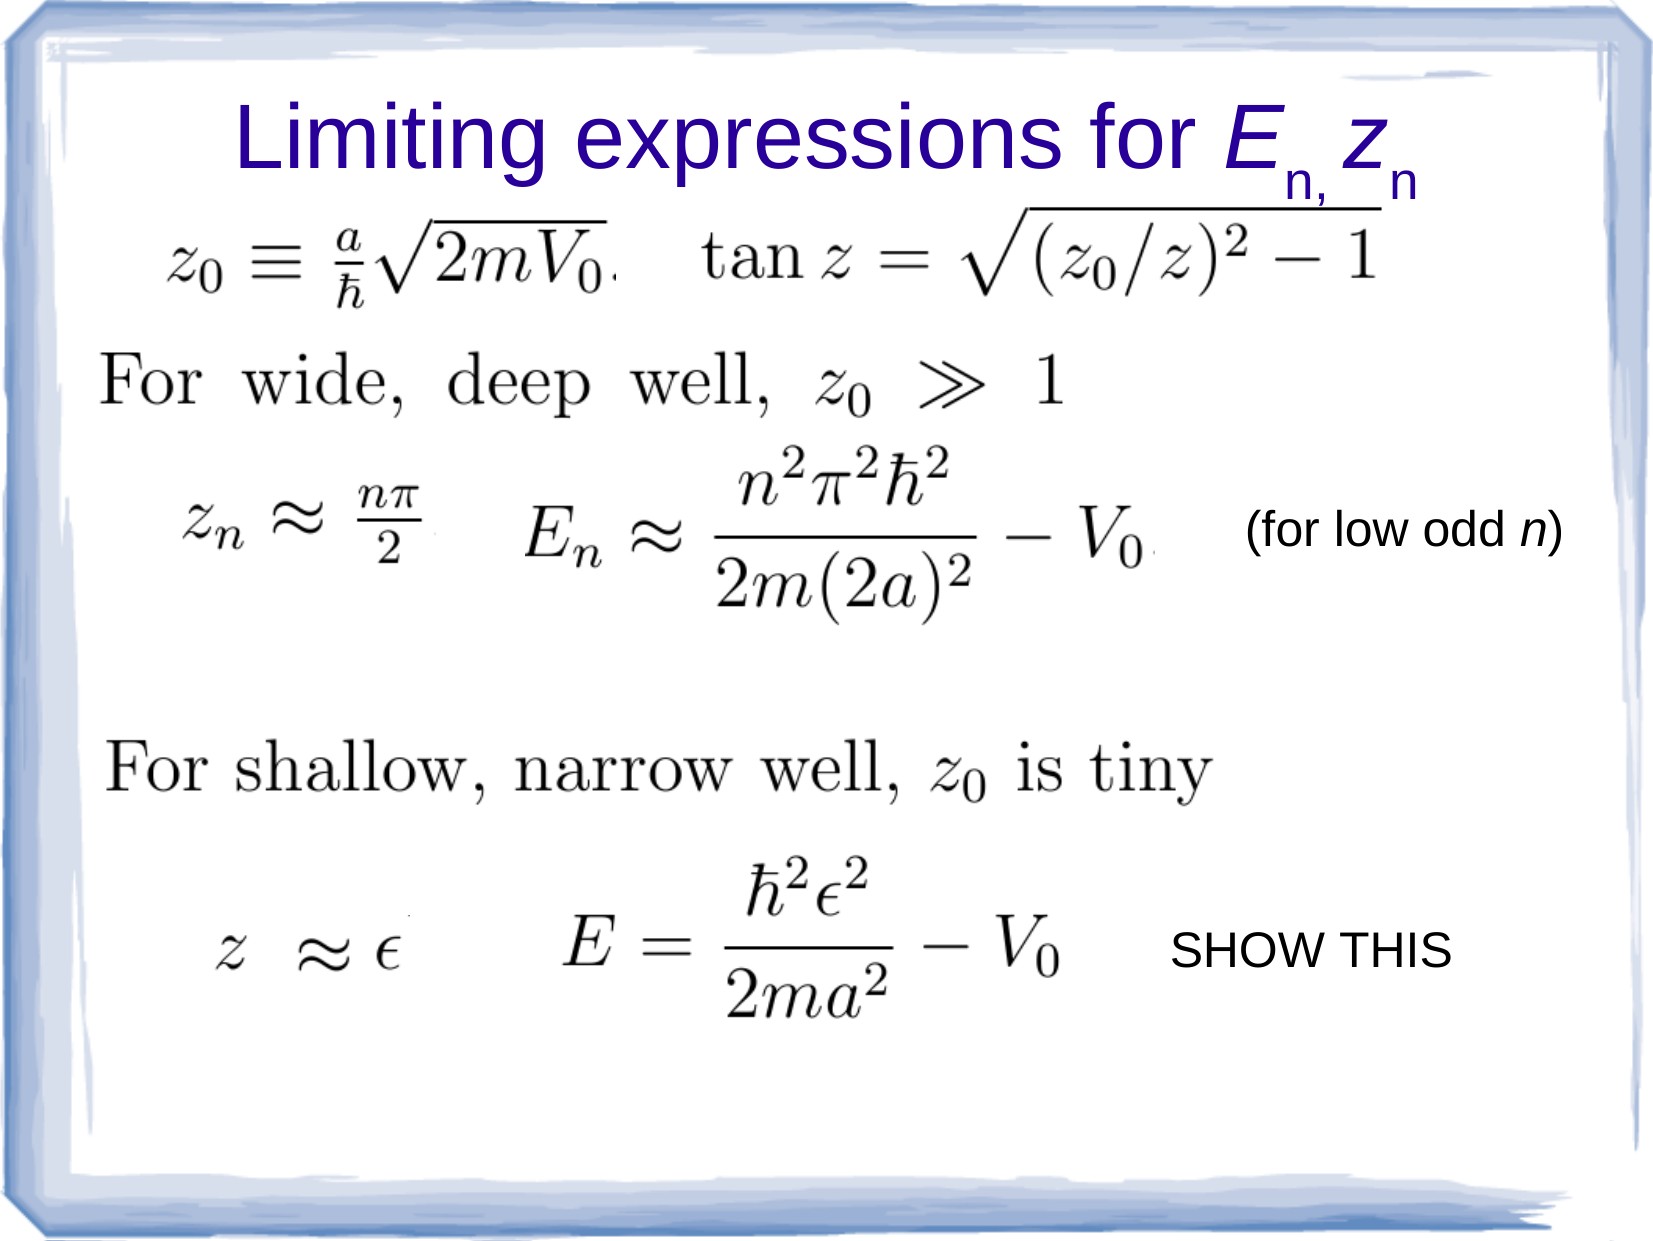

# Limiting expressions for En, zn
(for low odd n)
SHOW THIS